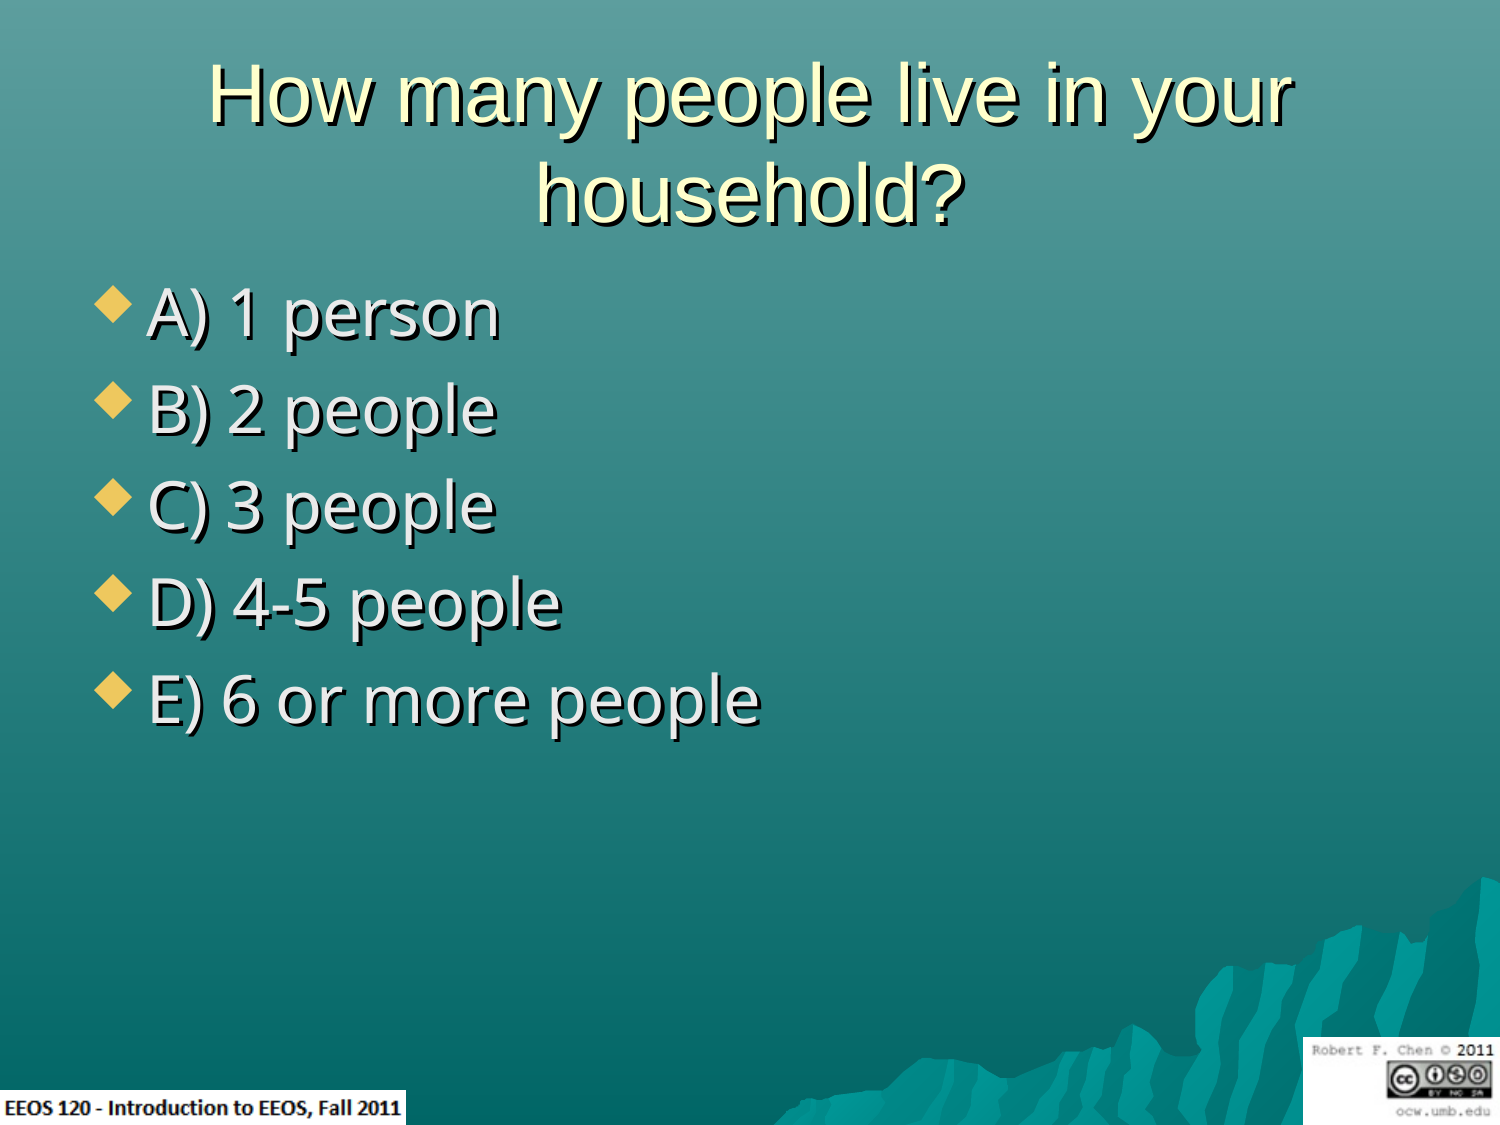

# How many people live in your household?
A) 1 person
B) 2 people
C) 3 people
D) 4-5 people
E) 6 or more people